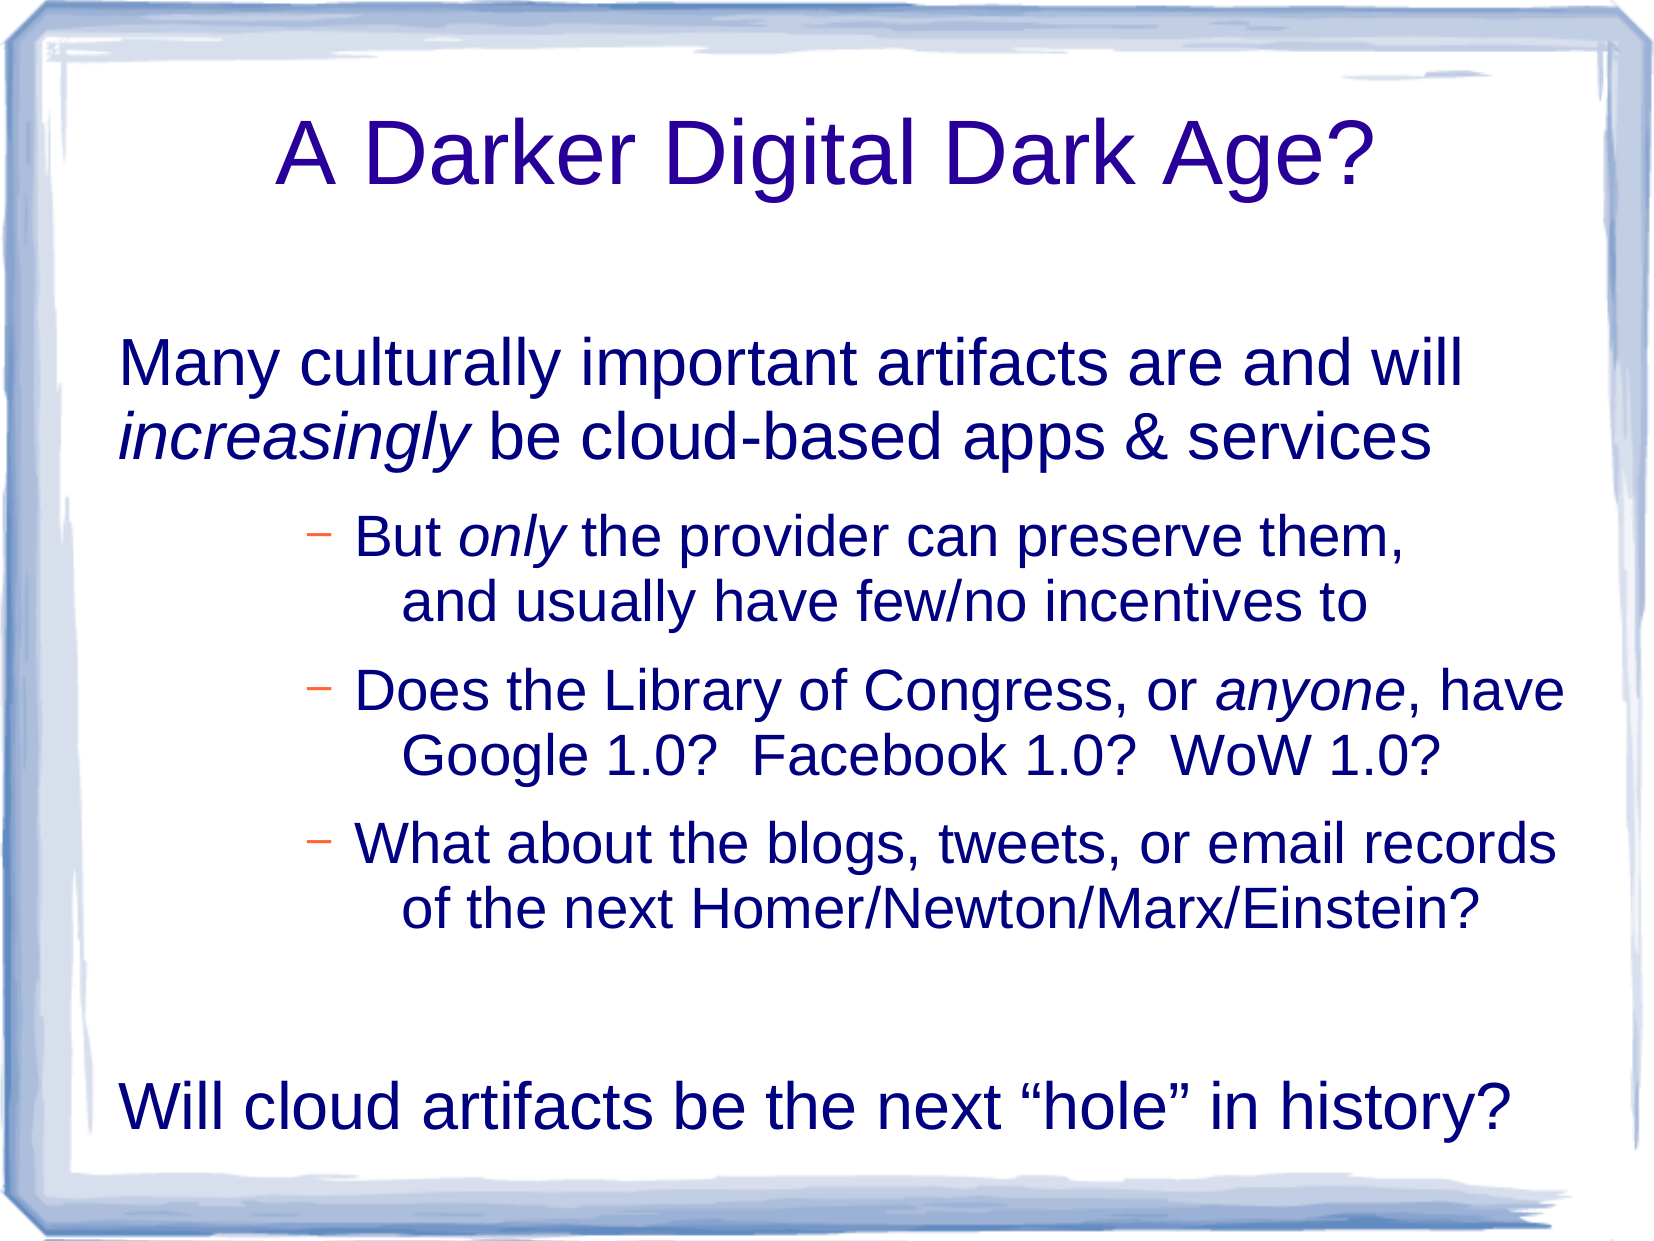

# A Darker Digital Dark Age?
Many culturally important artifacts are and will increasingly be cloud-based apps & services
But only the provider can preserve them,
and usually have few/no incentives to
Does the Library of Congress, or anyone, have
Google 1.0? Facebook 1.0? WoW 1.0?
What about the blogs, tweets, or email records of the next Homer/Newton/Marx/Einstein?
Will cloud artifacts be the next “hole” in history?